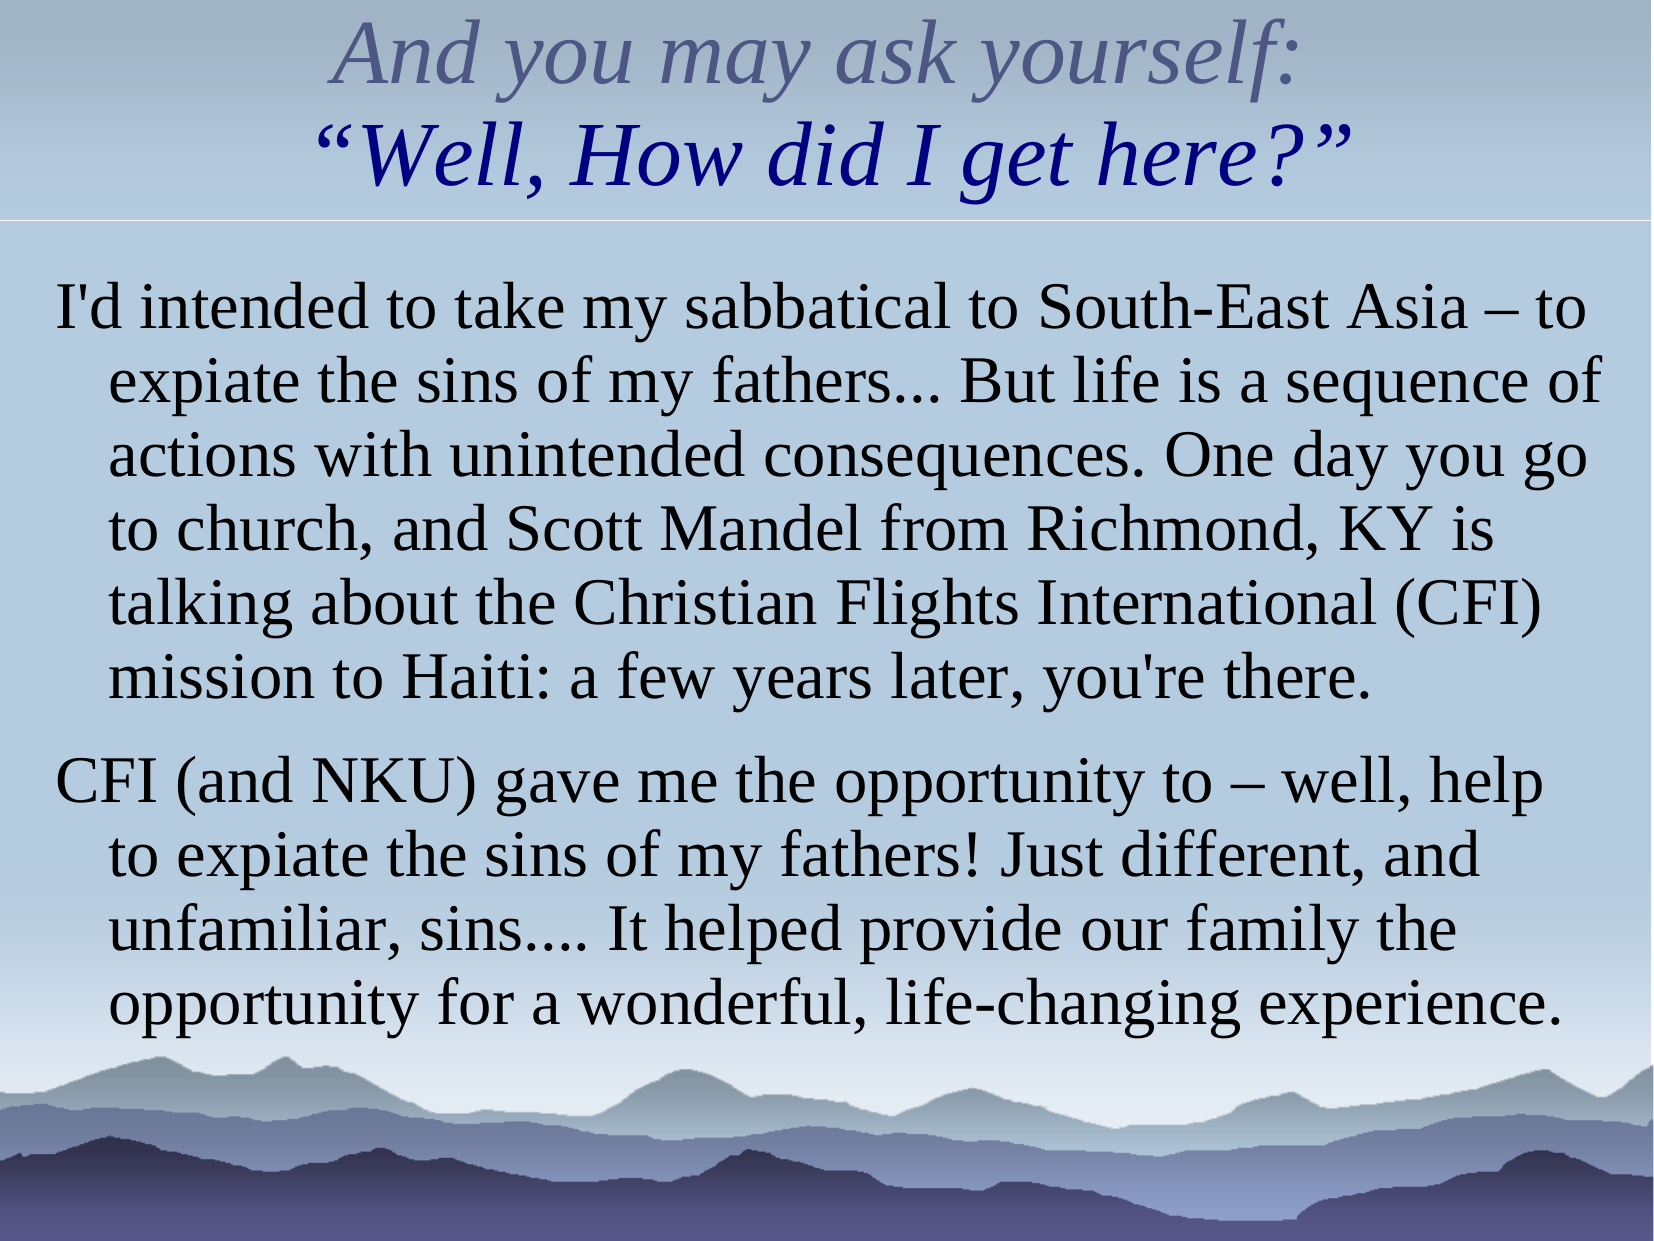

# And you may ask yourself: “Well, How did I get here?”
I'd intended to take my sabbatical to South-East Asia – to expiate the sins of my fathers... But life is a sequence of actions with unintended consequences. One day you go to church, and Scott Mandel from Richmond, KY is talking about the Christian Flights International (CFI) mission to Haiti: a few years later, you're there.
CFI (and NKU) gave me the opportunity to – well, help to expiate the sins of my fathers! Just different, and unfamiliar, sins.... It helped provide our family the opportunity for a wonderful, life-changing experience.